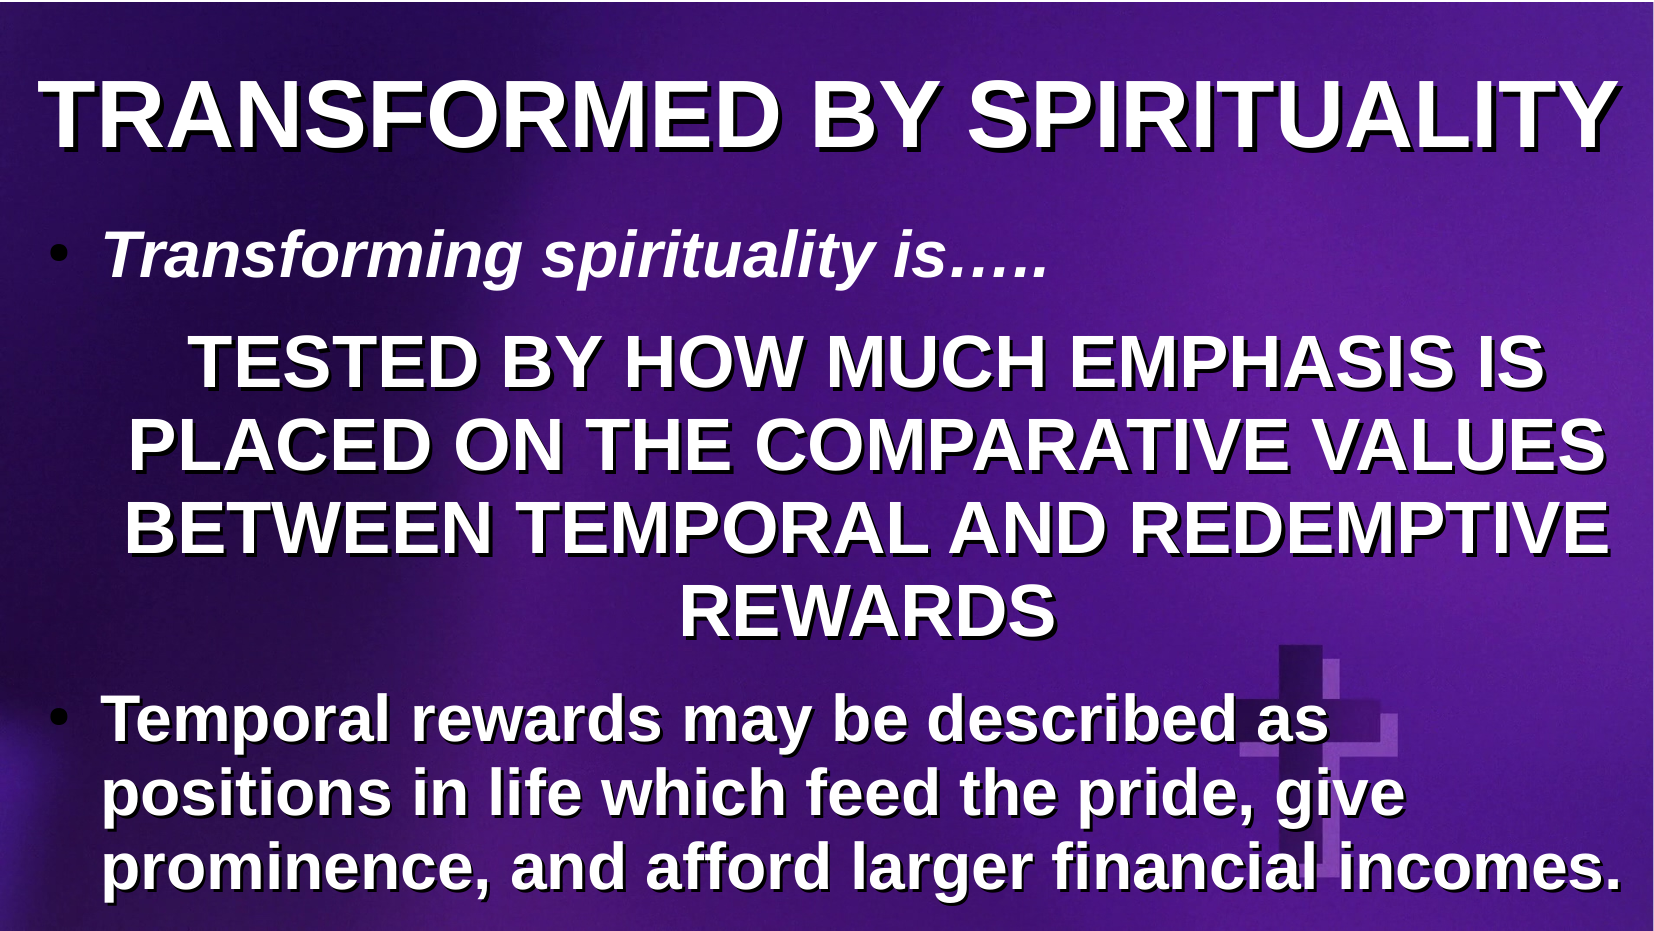

# TRANSFORMED BY SPIRITUALITY
Transforming spirituality is…..
TESTED BY HOW MUCH EMPHASIS IS PLACED ON THE COMPARATIVE VALUES BETWEEN TEMPORAL AND REDEMPTIVE REWARDS
Temporal rewards may be described as positions in life which feed the pride, give prominence, and afford larger financial incomes.